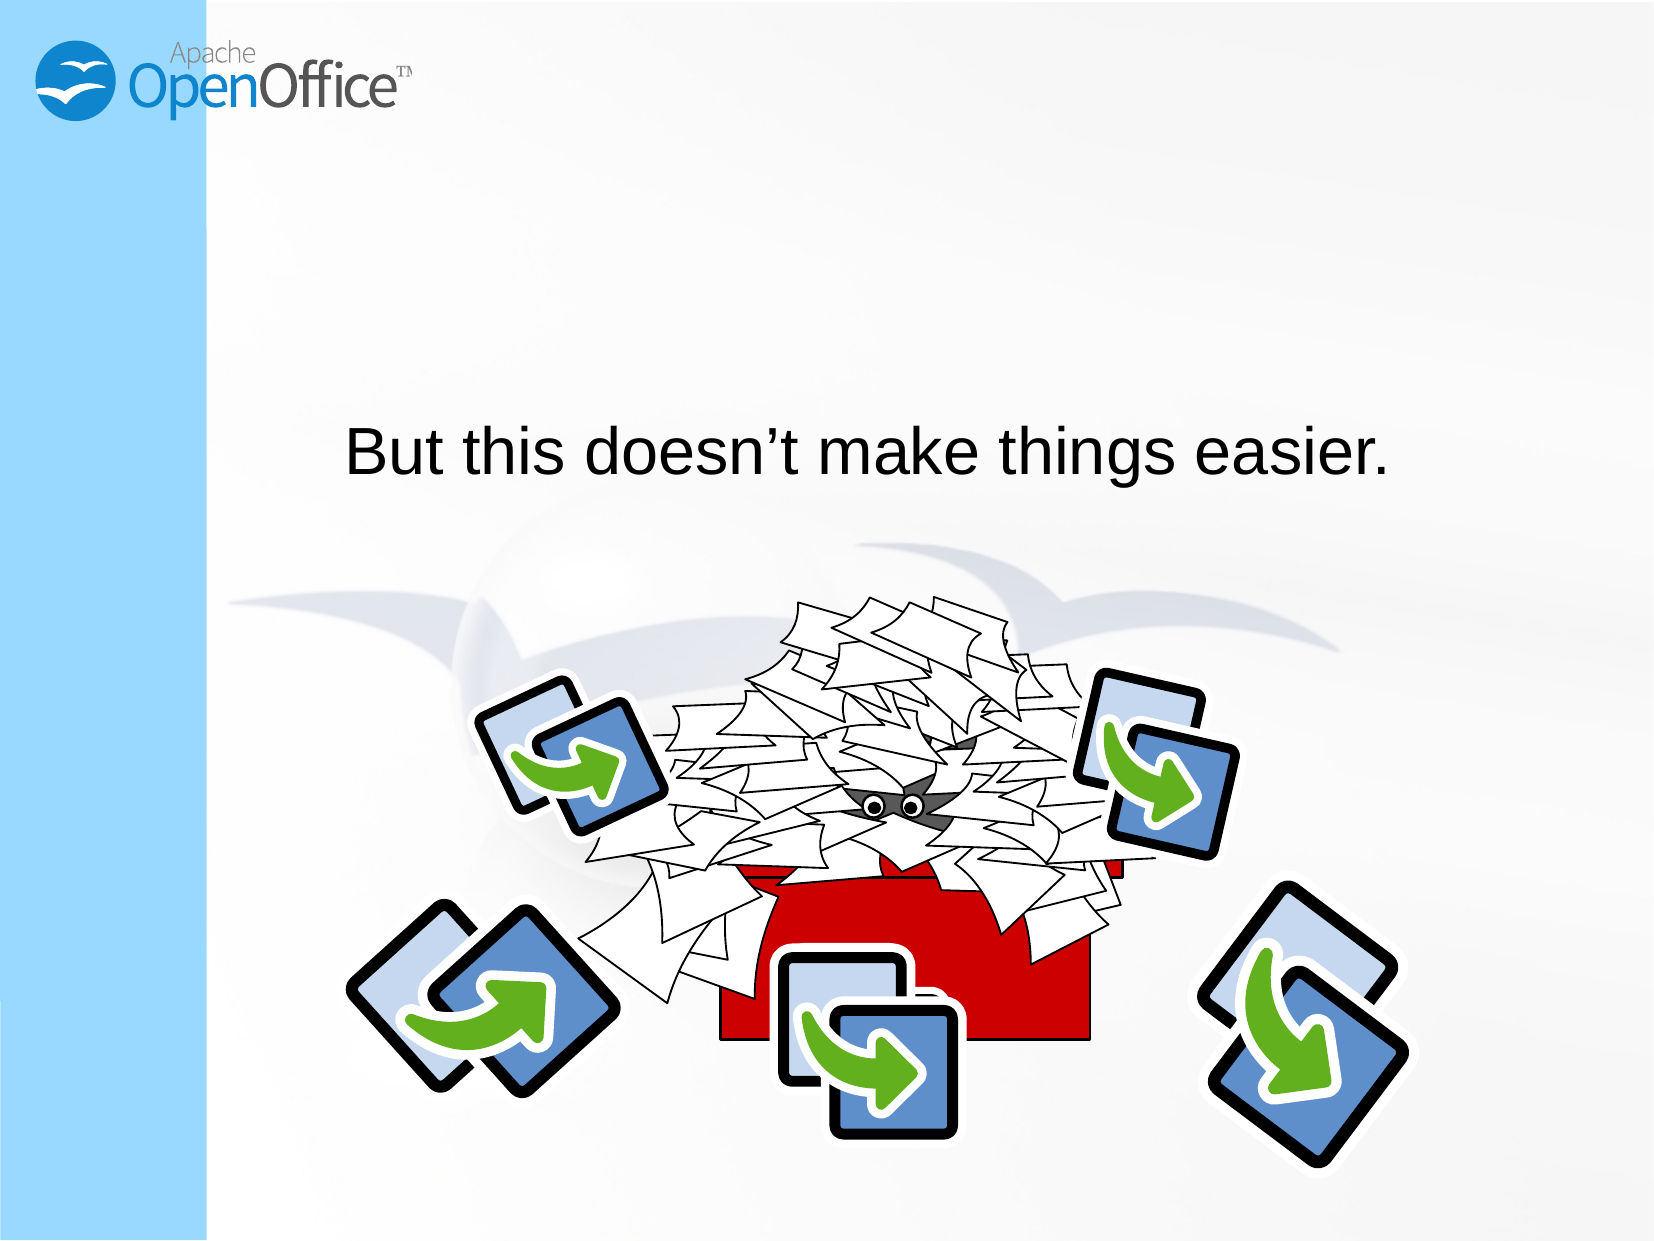

# But this doesn’t make things easier.